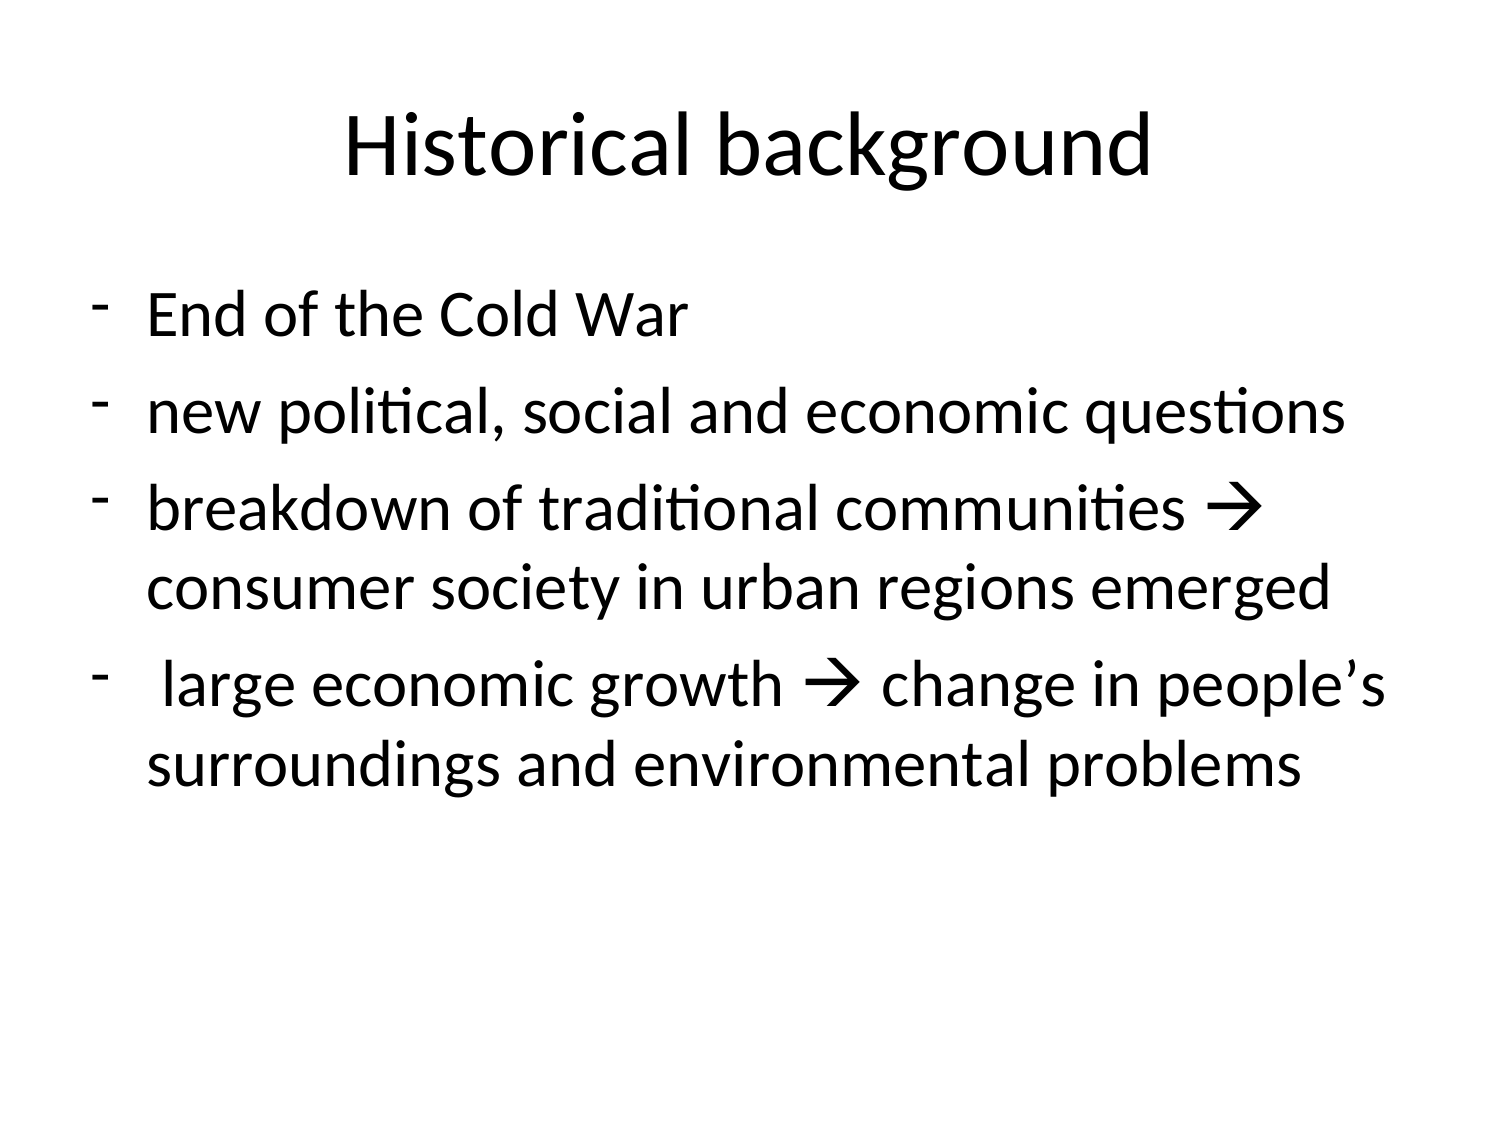

# Historical background
End of the Cold War
new political, social and economic questions
breakdown of traditional communities  consumer society in urban regions emerged
 large economic growth  change in people’s surroundings and environmental problems